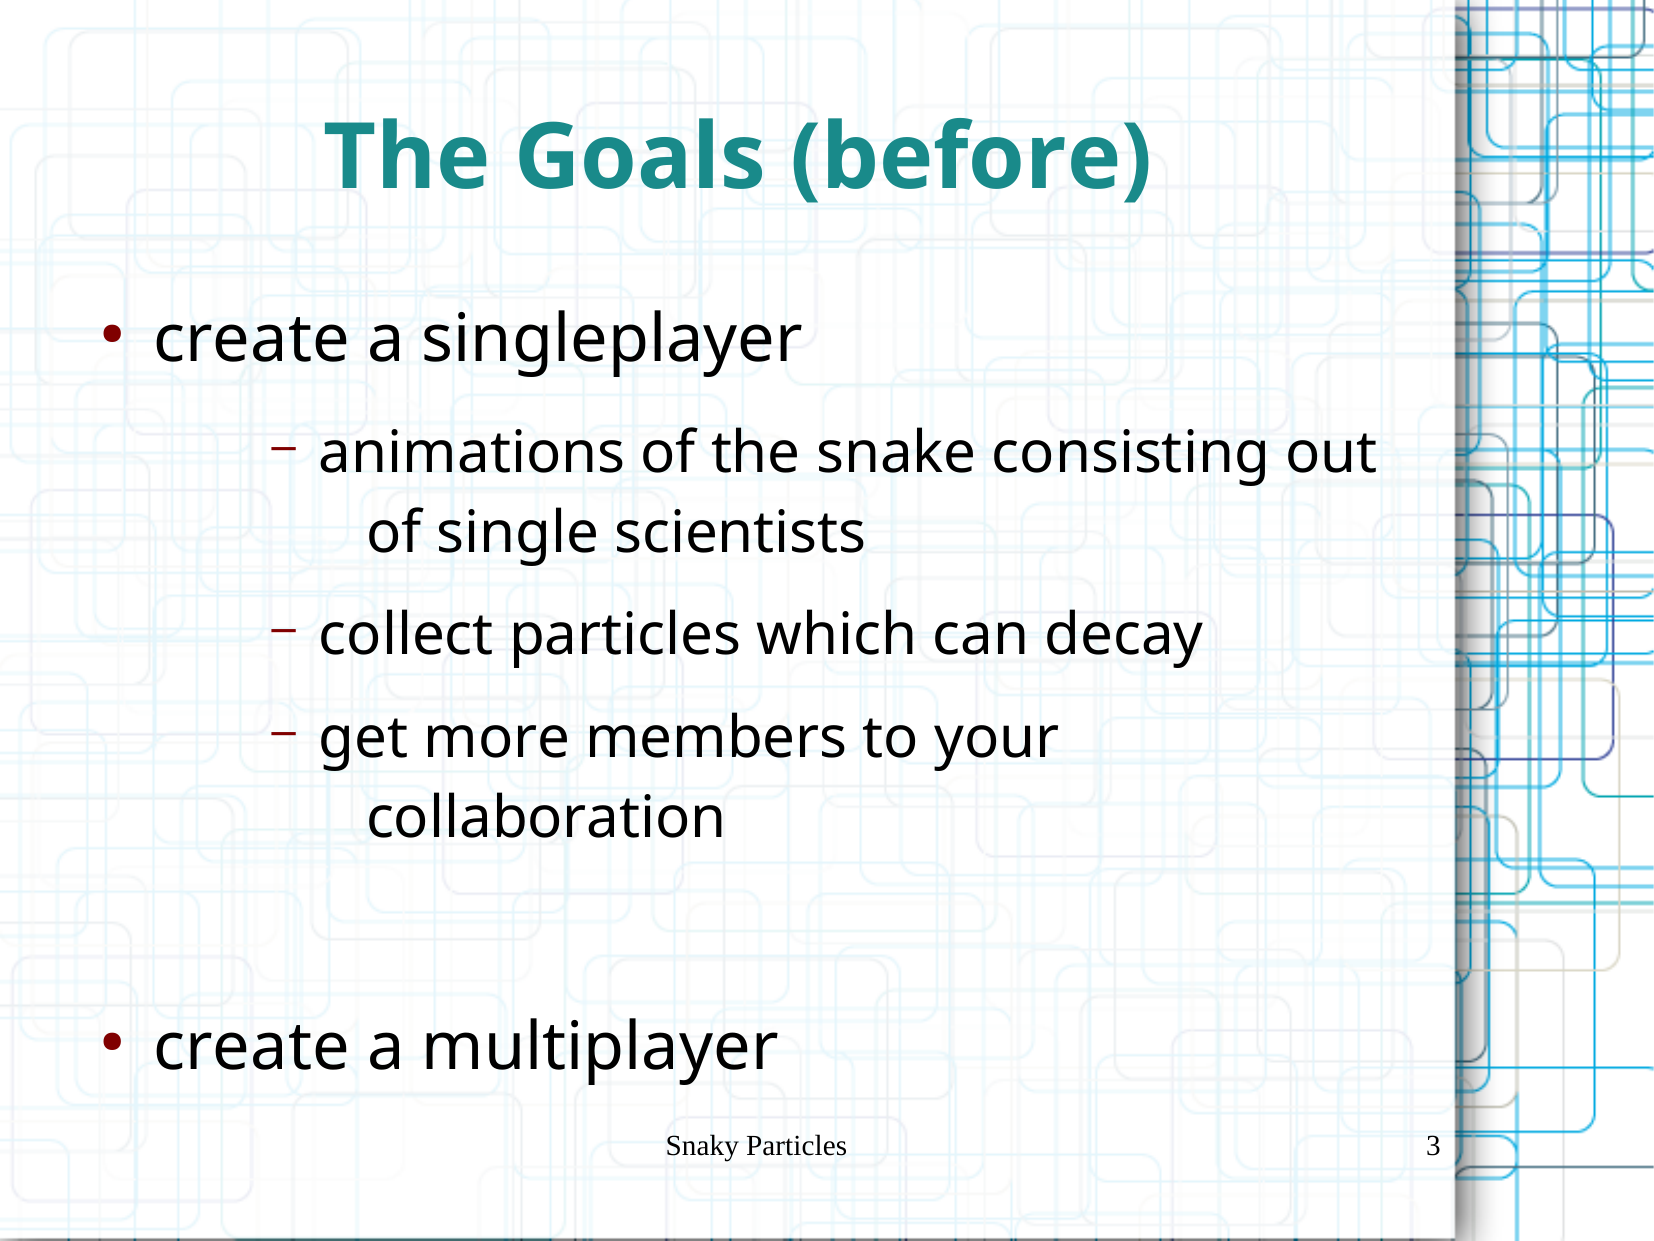

# The Goals (before)
create a singleplayer
animations of the snake consisting out of single scientists
collect particles which can decay
get more members to your collaboration
create a multiplayer
Snaky Particles
3